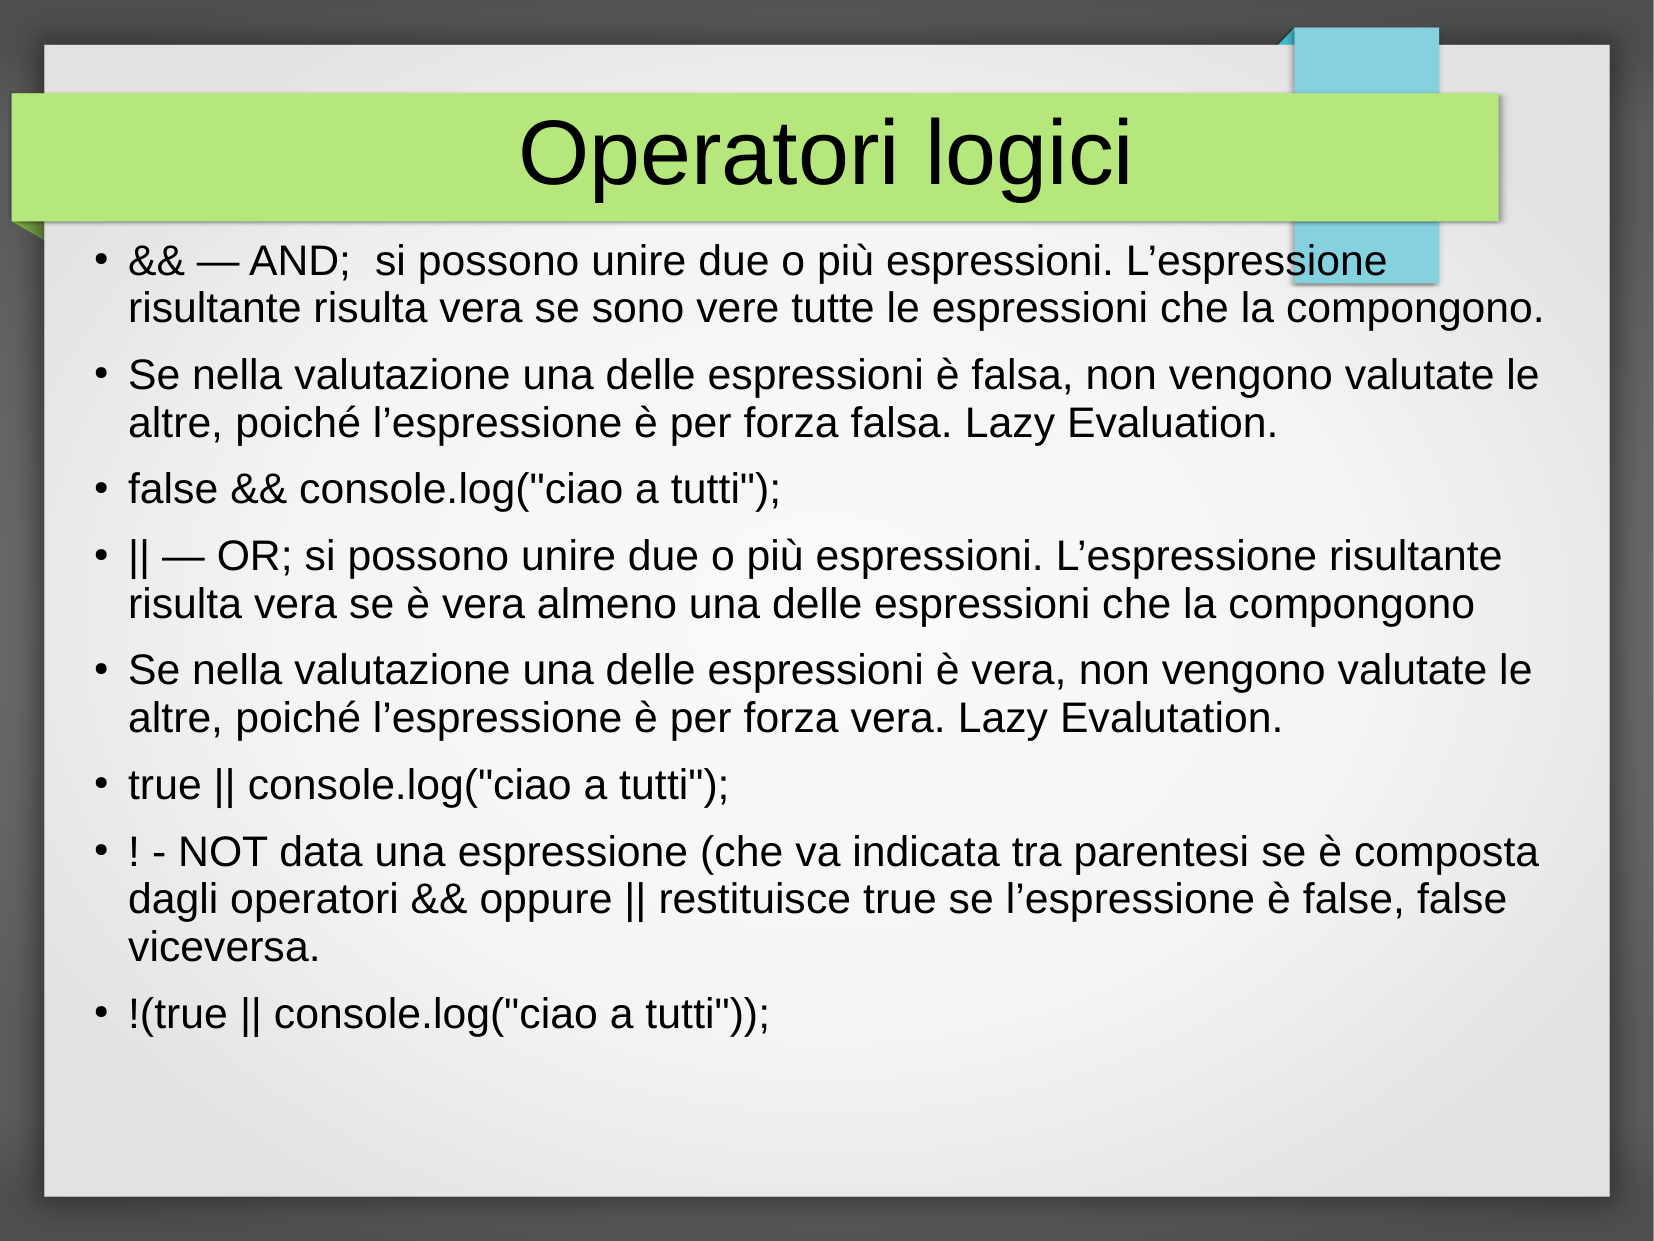

# Operatori logici
&& — AND; si possono unire due o più espressioni. L’espressione risultante risulta vera se sono vere tutte le espressioni che la compongono.
Se nella valutazione una delle espressioni è falsa, non vengono valutate le altre, poiché l’espressione è per forza falsa. Lazy Evaluation.
false && console.log("ciao a tutti");
|| — OR; si possono unire due o più espressioni. L’espressione risultante risulta vera se è vera almeno una delle espressioni che la compongono
Se nella valutazione una delle espressioni è vera, non vengono valutate le altre, poiché l’espressione è per forza vera. Lazy Evalutation.
true || console.log("ciao a tutti");
! - NOT data una espressione (che va indicata tra parentesi se è composta dagli operatori && oppure || restituisce true se l’espressione è false, false viceversa.
!(true || console.log("ciao a tutti"));